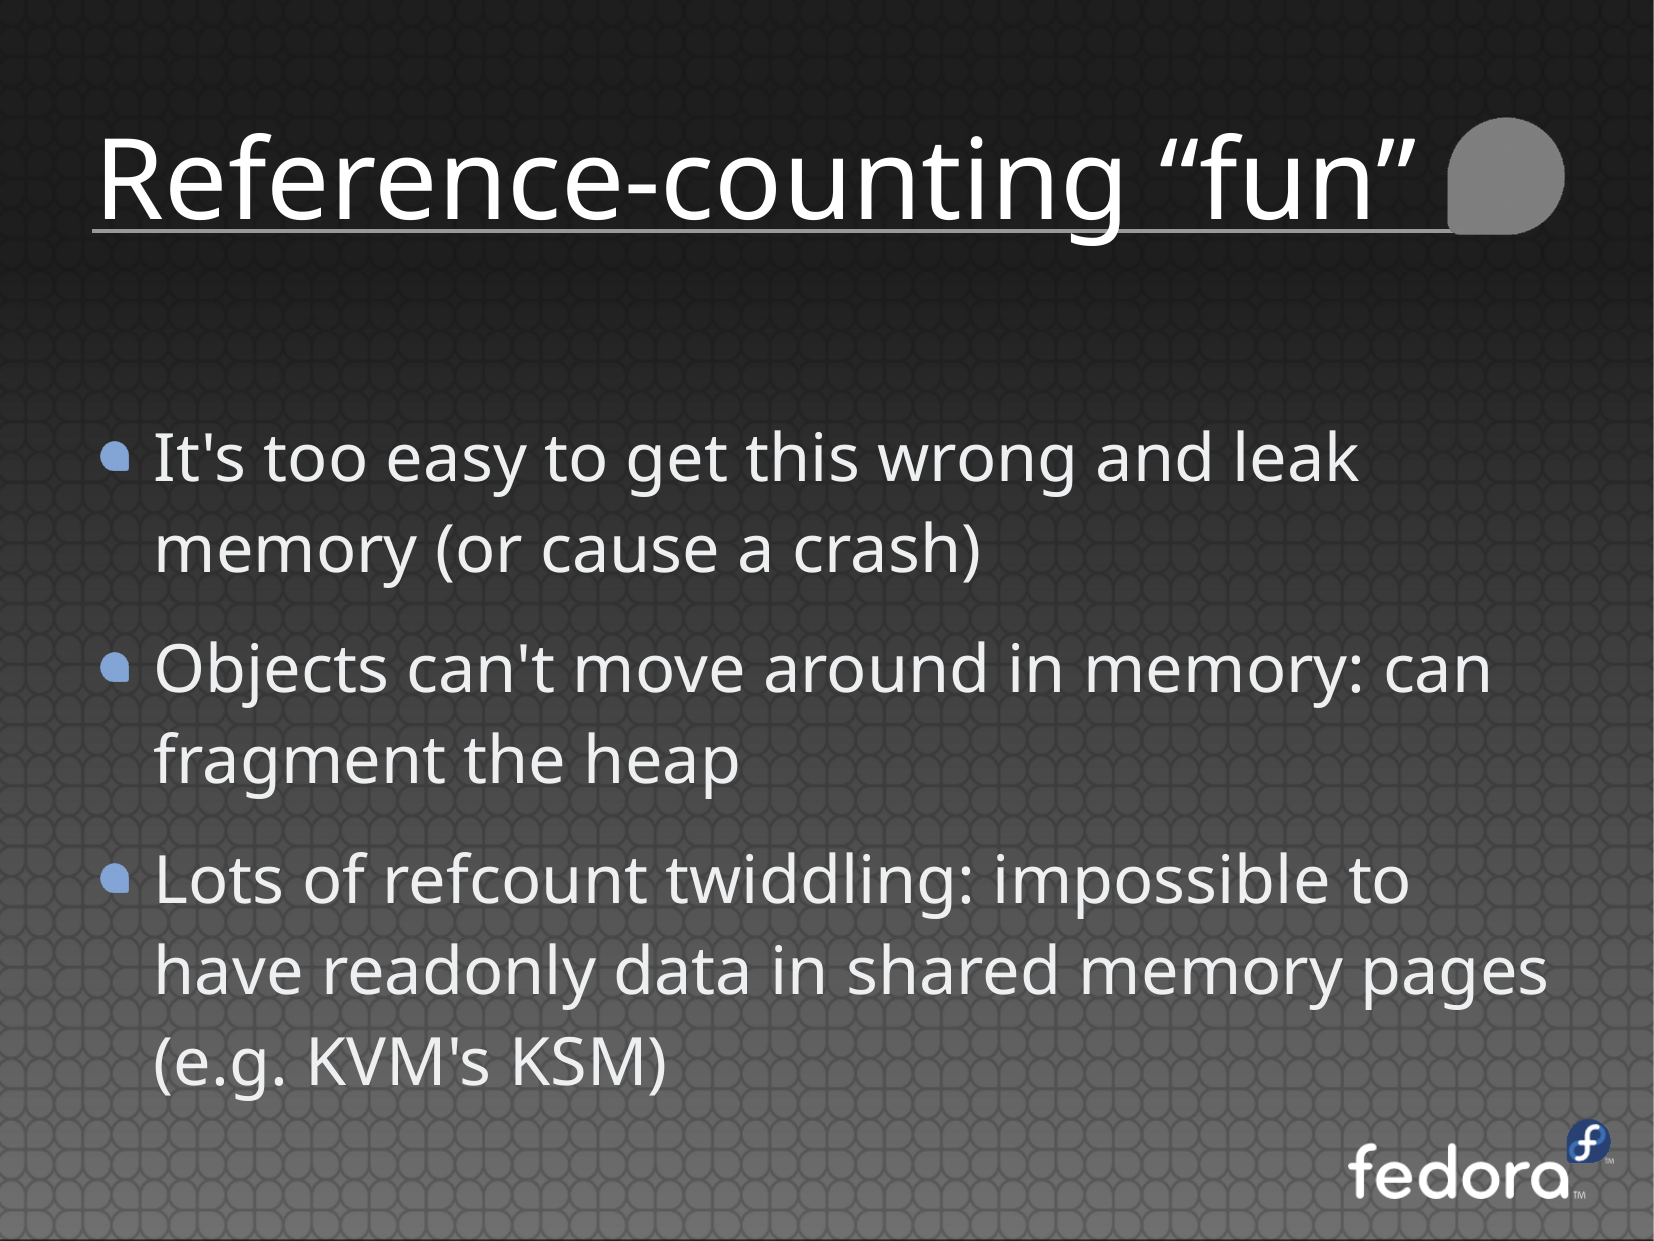

Reference-counting “fun”
# It's too easy to get this wrong and leak memory (or cause a crash)
Objects can't move around in memory: can fragment the heap
Lots of refcount twiddling: impossible to have readonly data in shared memory pages (e.g. KVM's KSM)